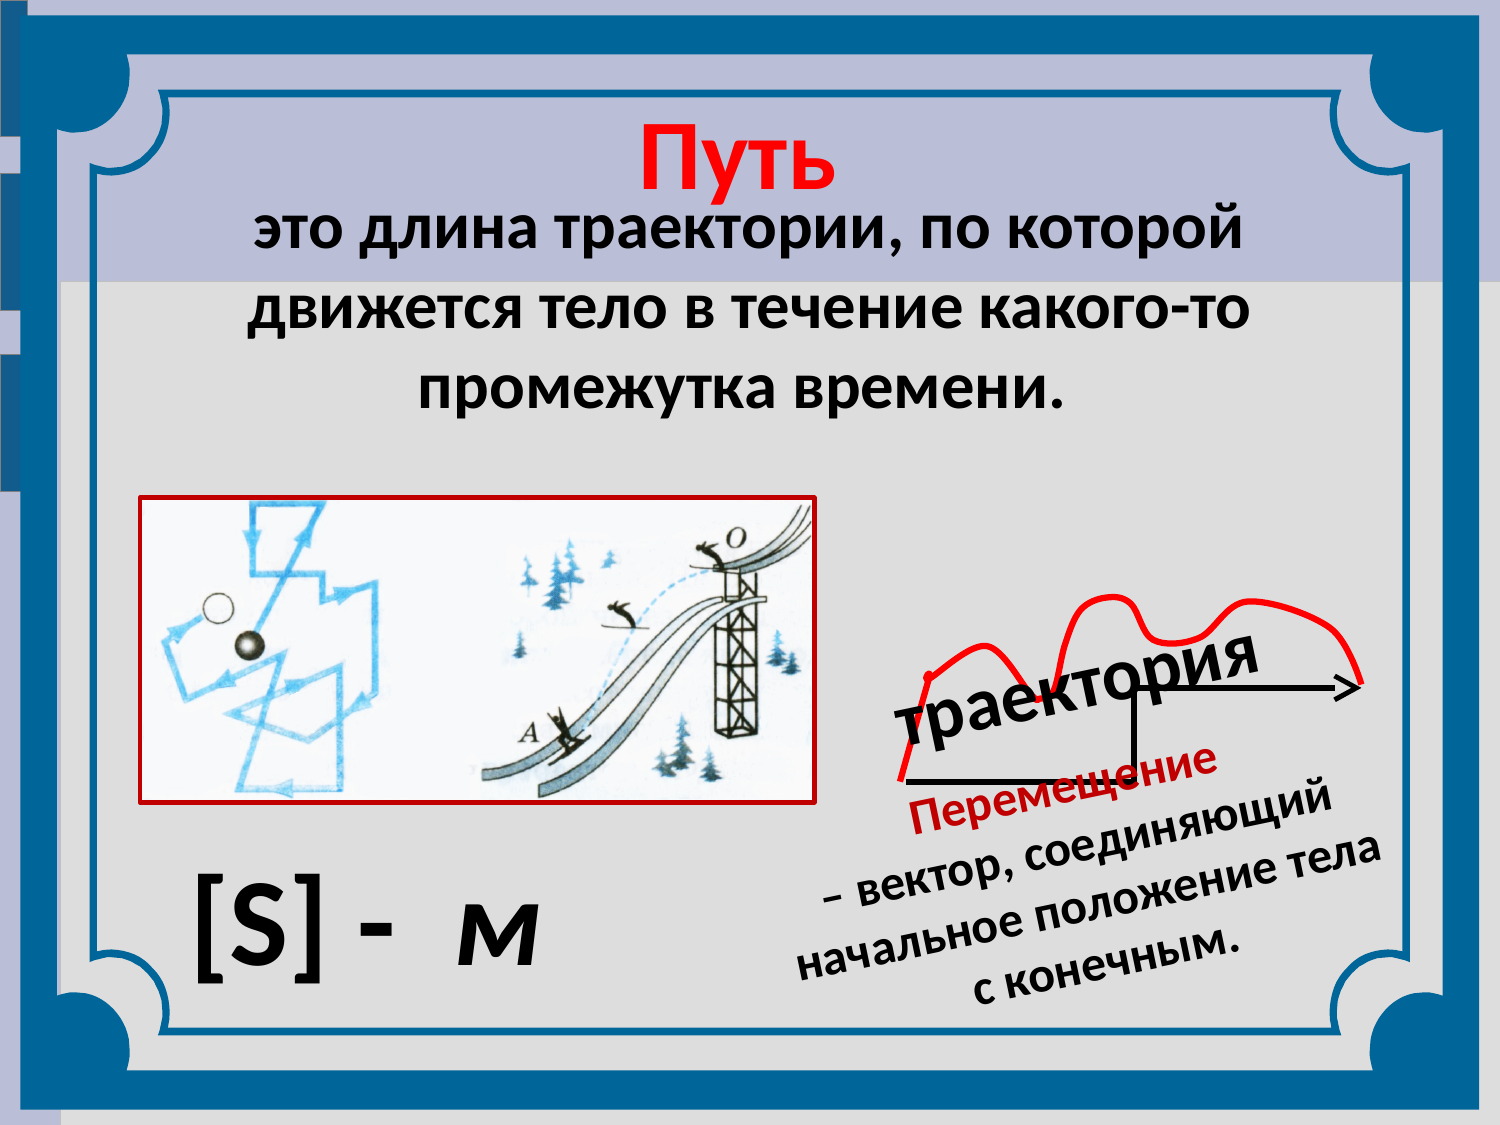

Путь
это длина траектории, по которой движется тело в течение какого-то промежутка времени.
траектория
Перемещение
– вектор, соединяющий
начальное положение тела
с конечным.
[S] - м